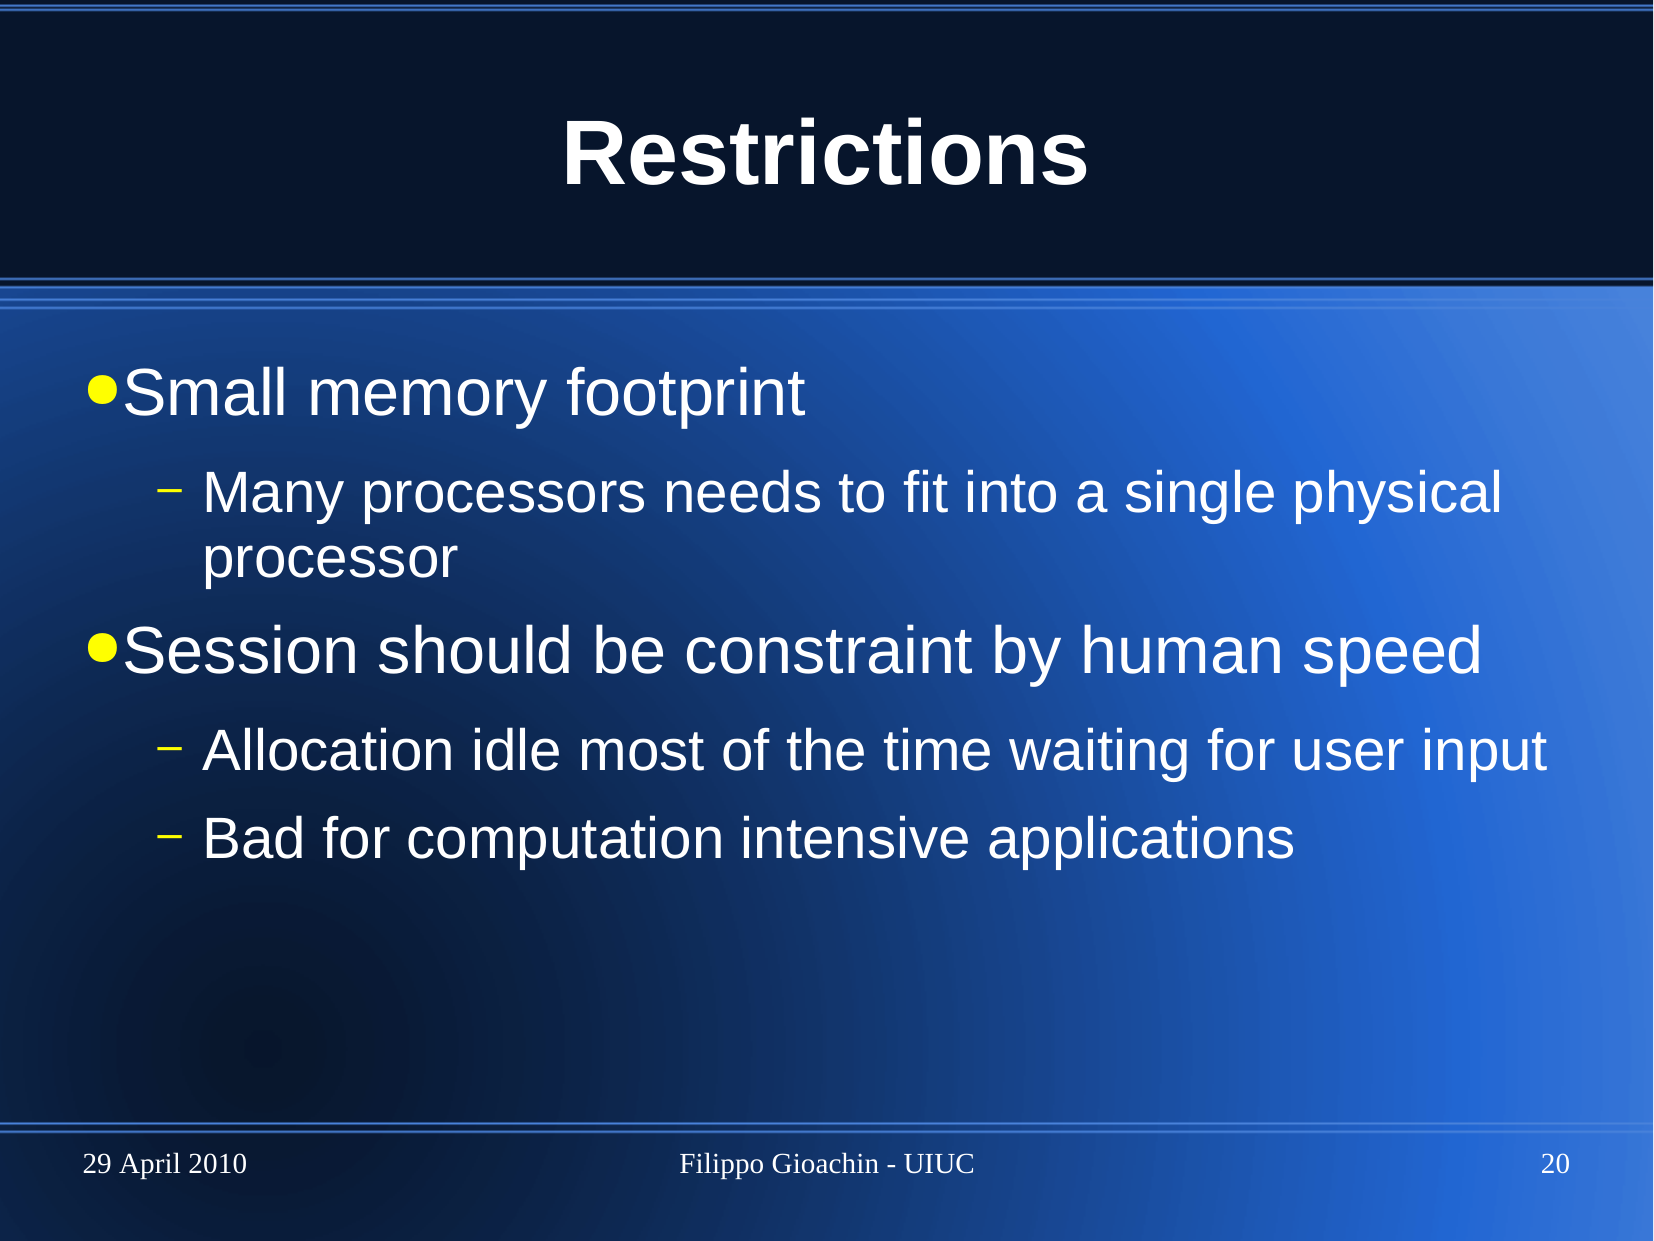

# Restrictions
Small memory footprint
Many processors needs to fit into a single physical processor
Session should be constraint by human speed
Allocation idle most of the time waiting for user input
Bad for computation intensive applications
29 April 2010
Filippo Gioachin - UIUC
20